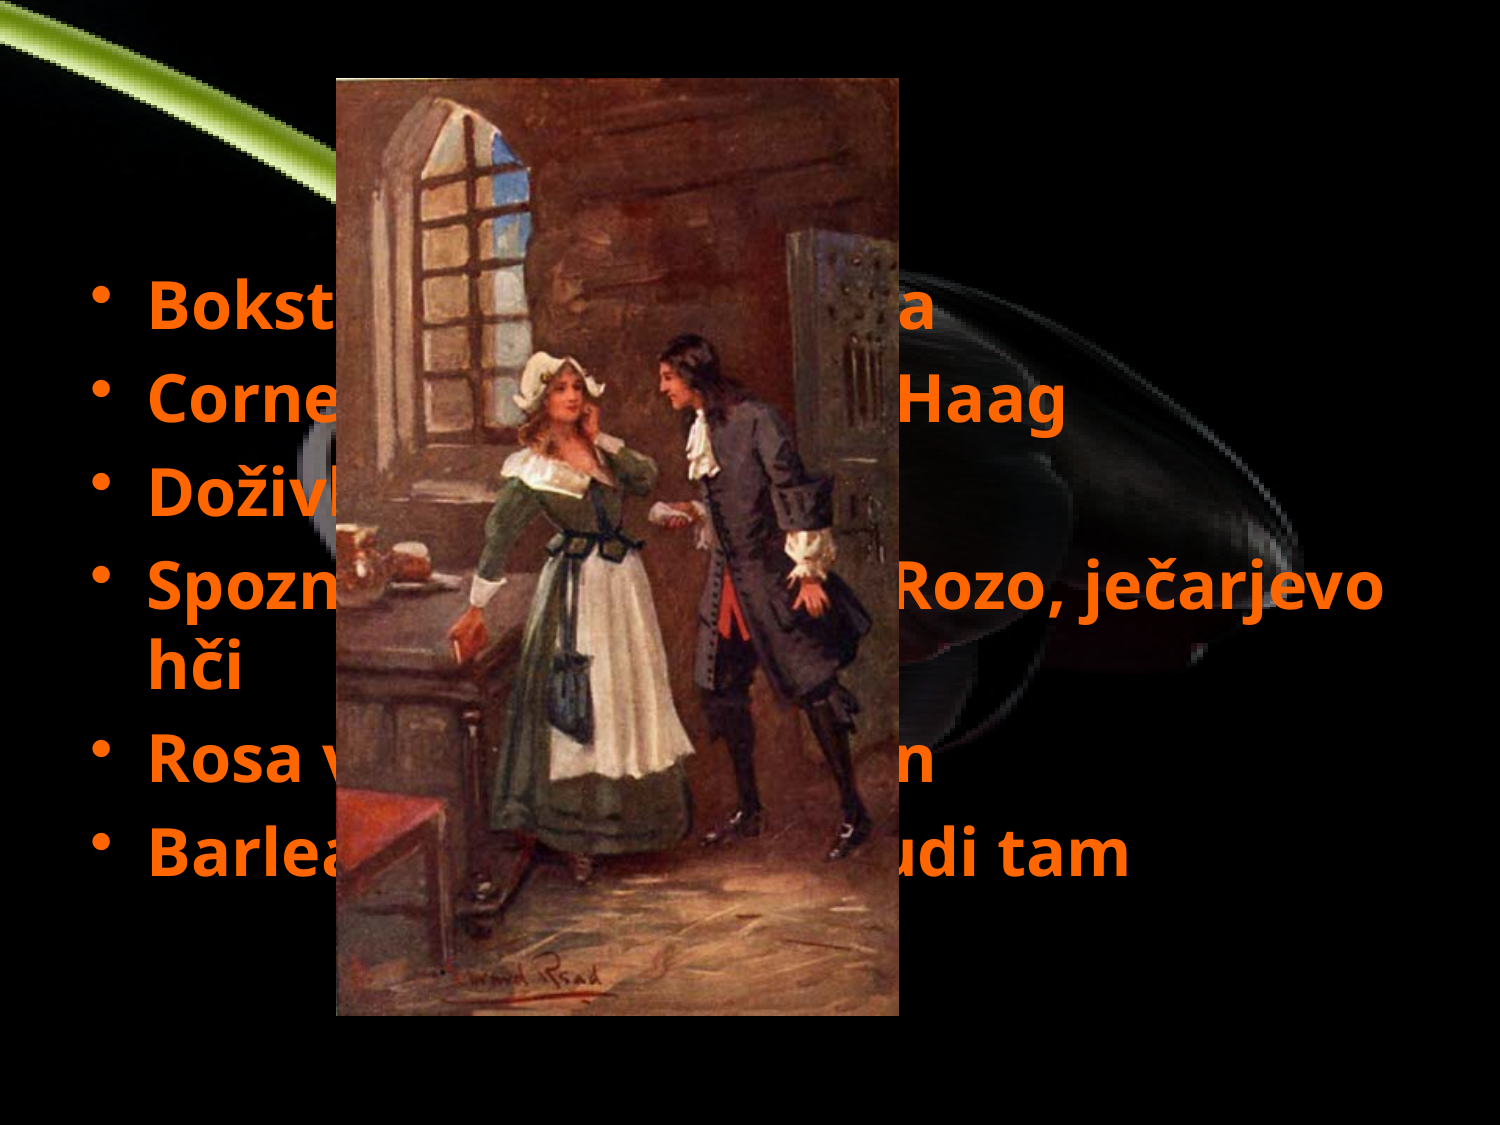

# Bokstel izda Corneliusa
Corneliusa odvedejo v Haag
Doživljenska obsodba
Spozna svojo ljubezen Rozo, ječarjevo hči
Rosa vzgaja črni tulipan
Barleansis jima sledi tudi tam